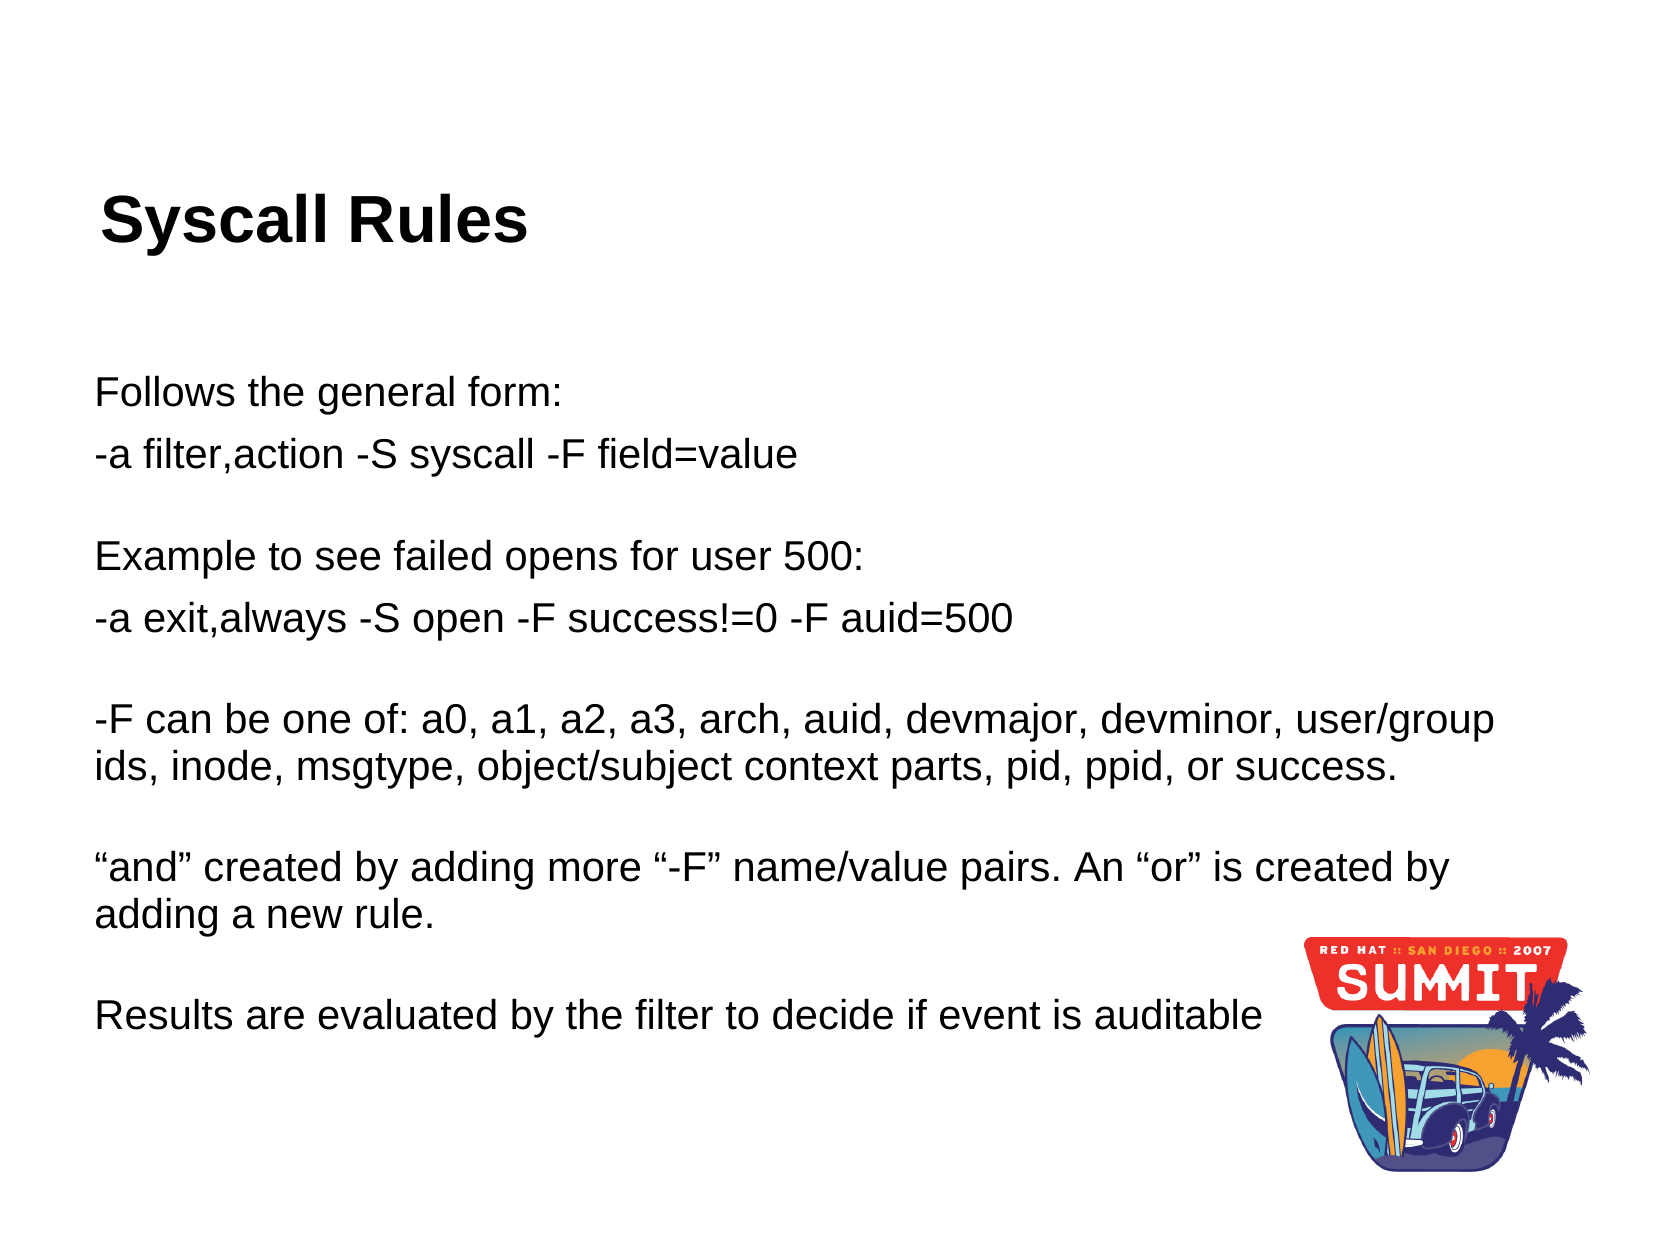

# Syscall Rules
Follows the general form:
-a filter,action -S syscall -F field=value
Example to see failed opens for user 500:
-a exit,always -S open -F success!=0 -F auid=500
-F can be one of: a0, a1, a2, a3, arch, auid, devmajor, devminor, user/group ids, inode, msgtype, object/subject context parts, pid, ppid, or success.
“and” created by adding more “-F” name/value pairs. An “or” is created by adding a new rule.
Results are evaluated by the filter to decide if event is auditable